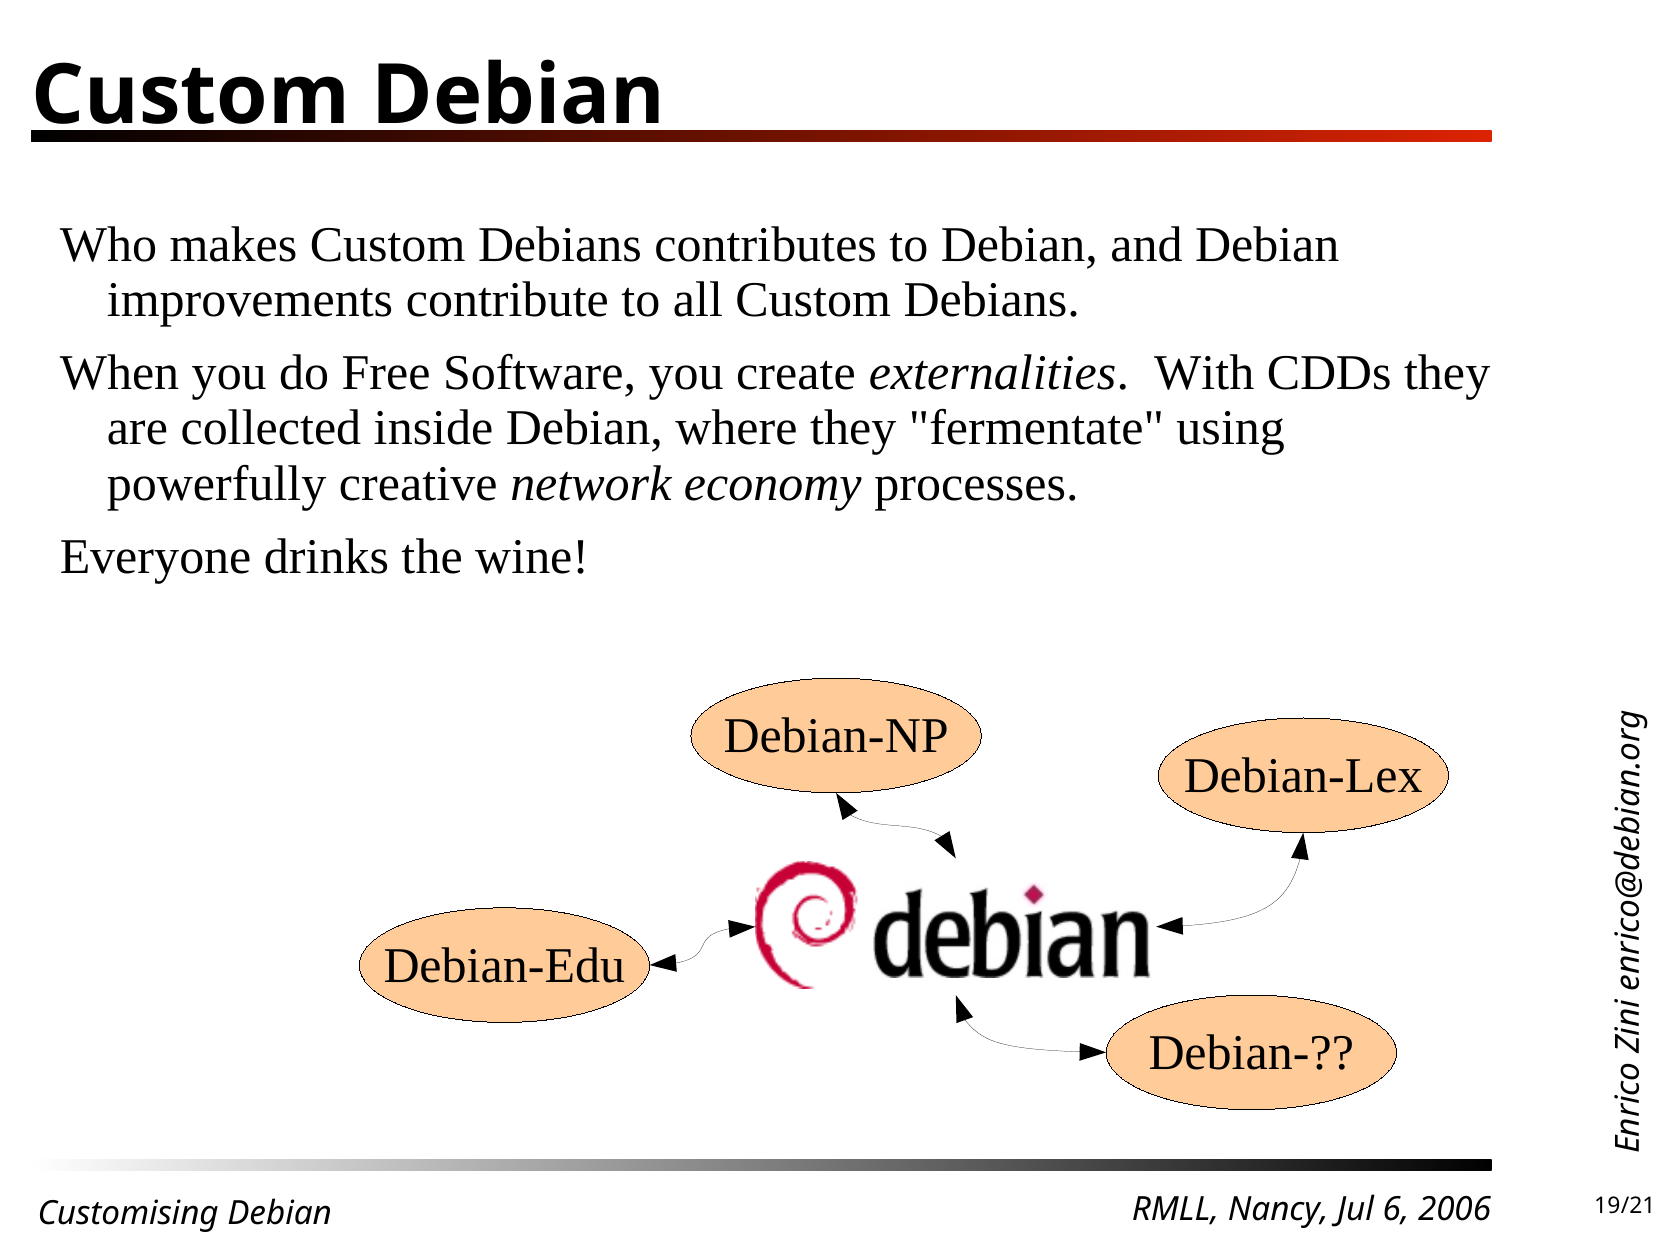

Custom Debian
Who makes Custom Debians contributes to Debian, and Debian improvements contribute to all Custom Debians.
When you do Free Software, you create externalities. With CDDs they are collected inside Debian, where they "fermentate" using powerfully creative network economy processes.
Everyone drinks the wine!
Debian-NP
Debian-Lex
Debian-Edu
Debian-??